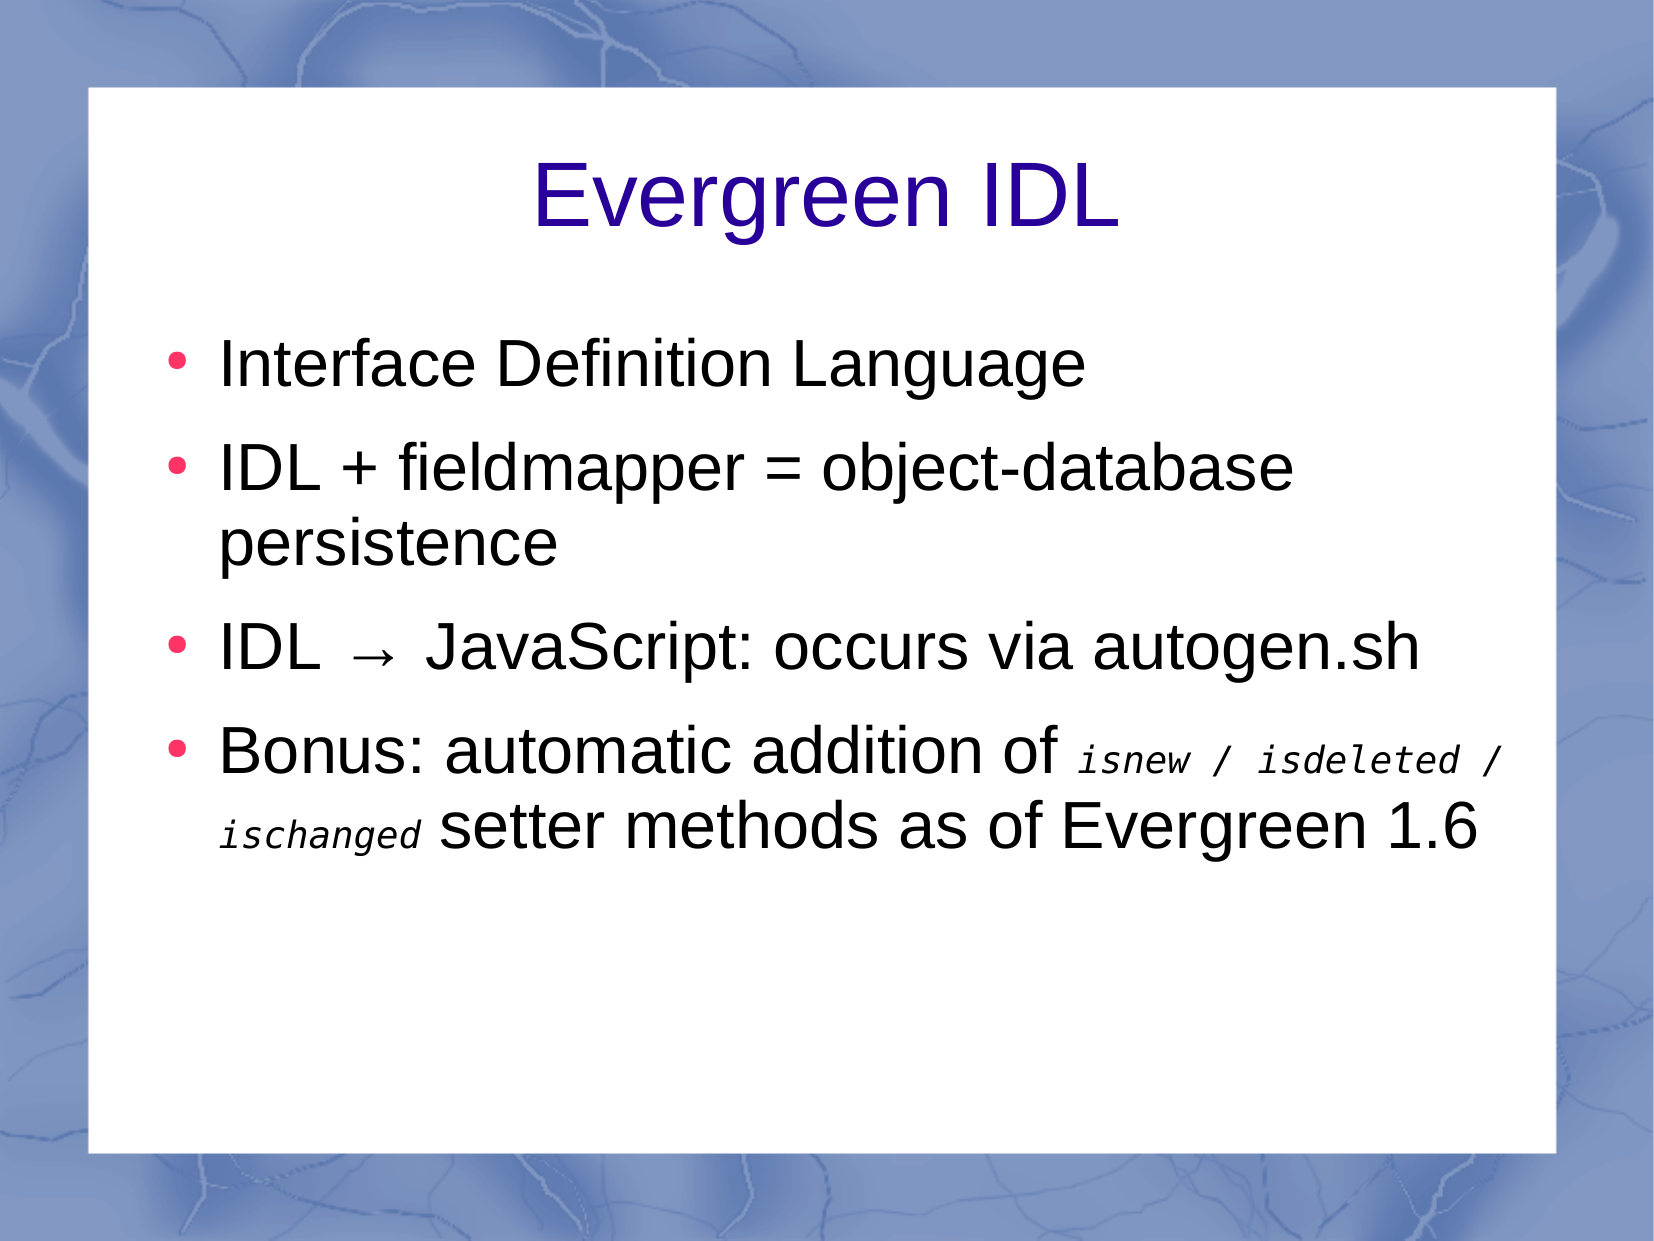

# Evergreen IDL
Interface Definition Language
IDL + fieldmapper = object-database persistence
IDL → JavaScript: occurs via autogen.sh
Bonus: automatic addition of isnew / isdeleted / ischanged setter methods as of Evergreen 1.6